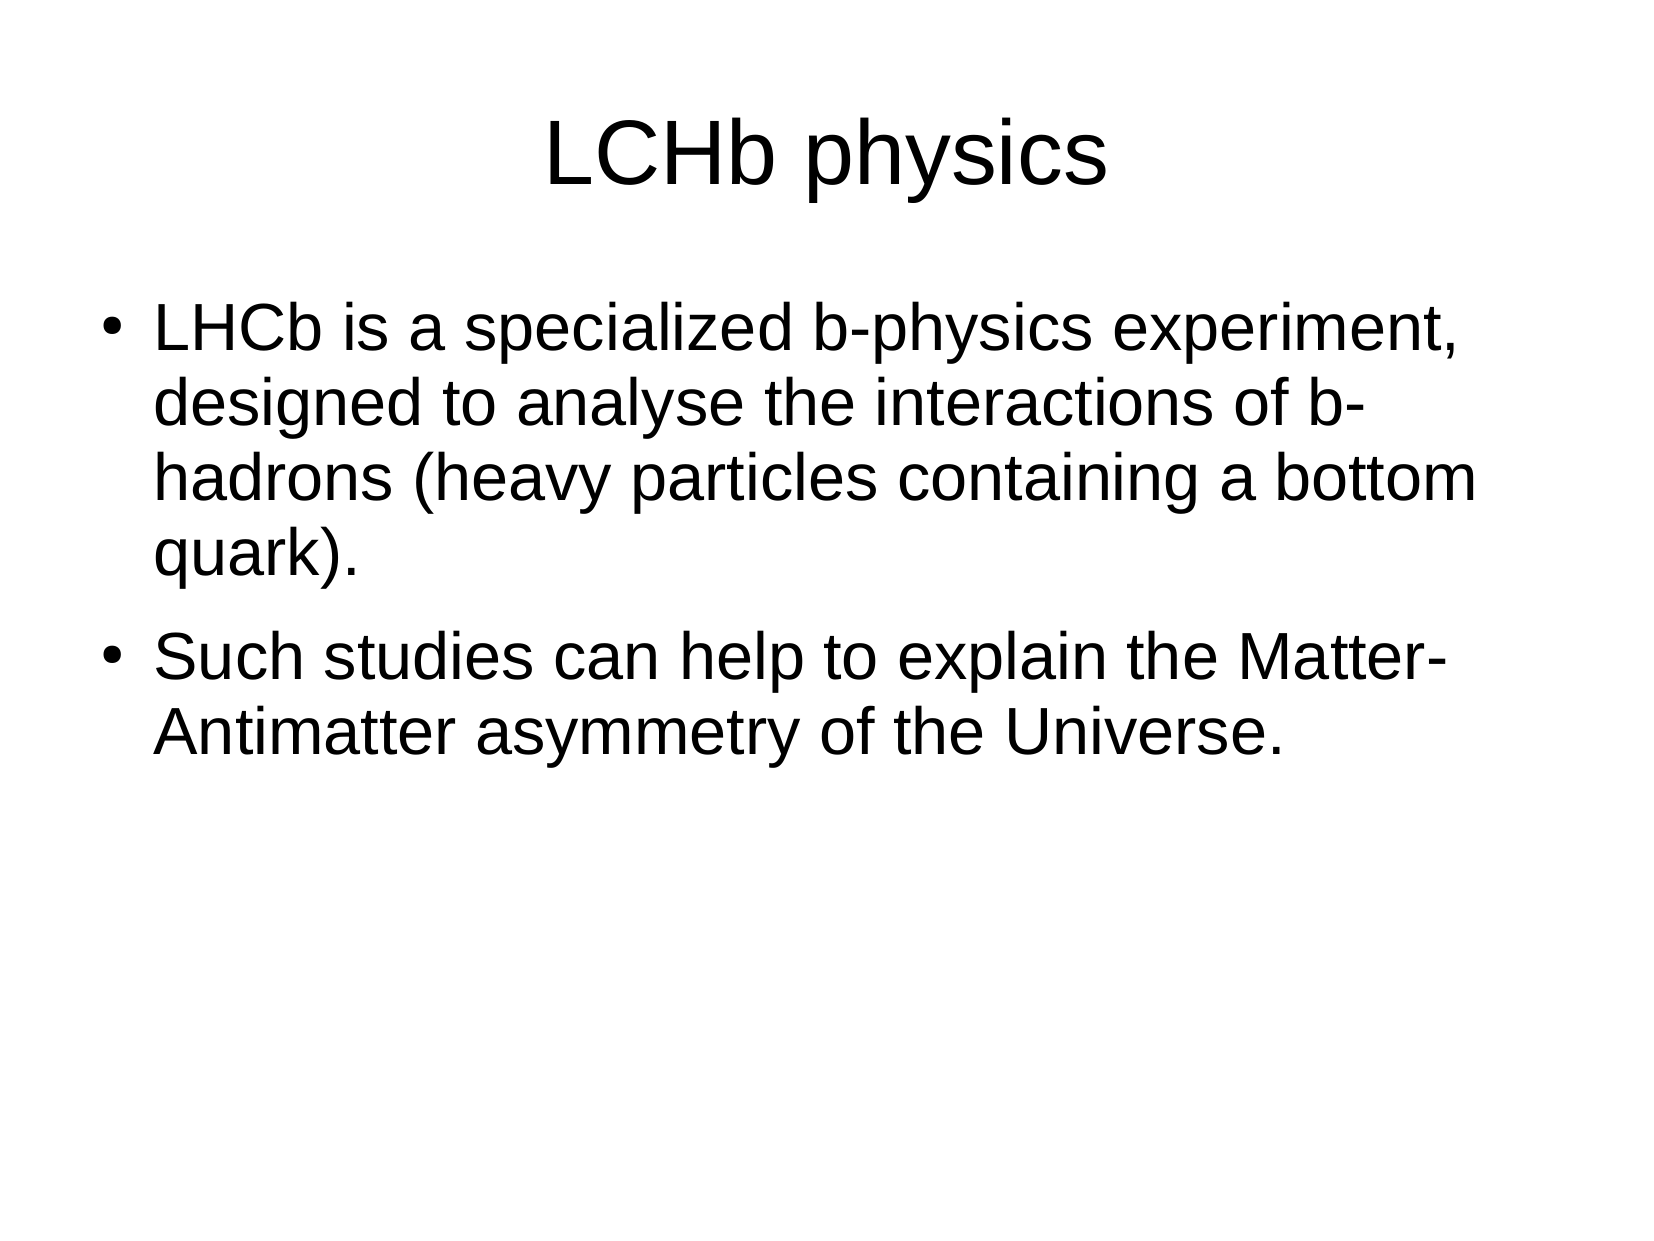

# LCHb physics
LHCb is a specialized b-physics experiment, designed to analyse the interactions of b-hadrons (heavy particles containing a bottom quark).
Such studies can help to explain the Matter-Antimatter asymmetry of the Universe.